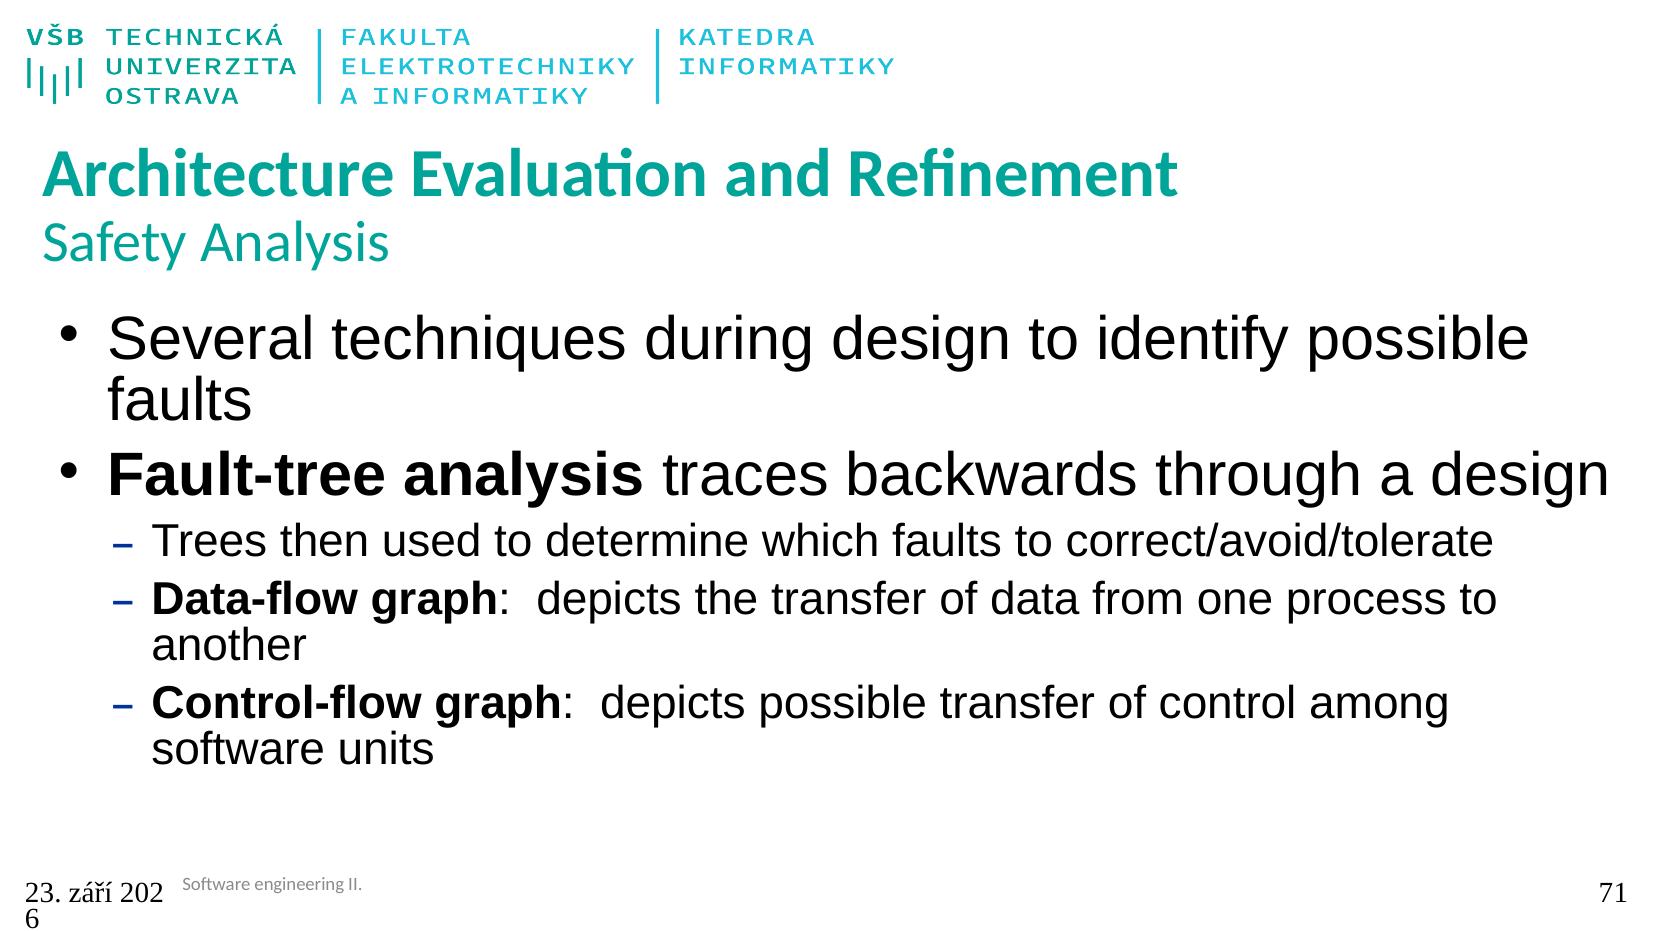

Architecture Evaluation and Refinement
Safety Analysis
# Several techniques during design to identify possible faults
Fault-tree analysis traces backwards through a design
Trees then used to determine which faults to correct/avoid/tolerate
Data-flow graph: depicts the transfer of data from one process to another
Control-flow graph: depicts possible transfer of control among software units
Software engineering II.
71